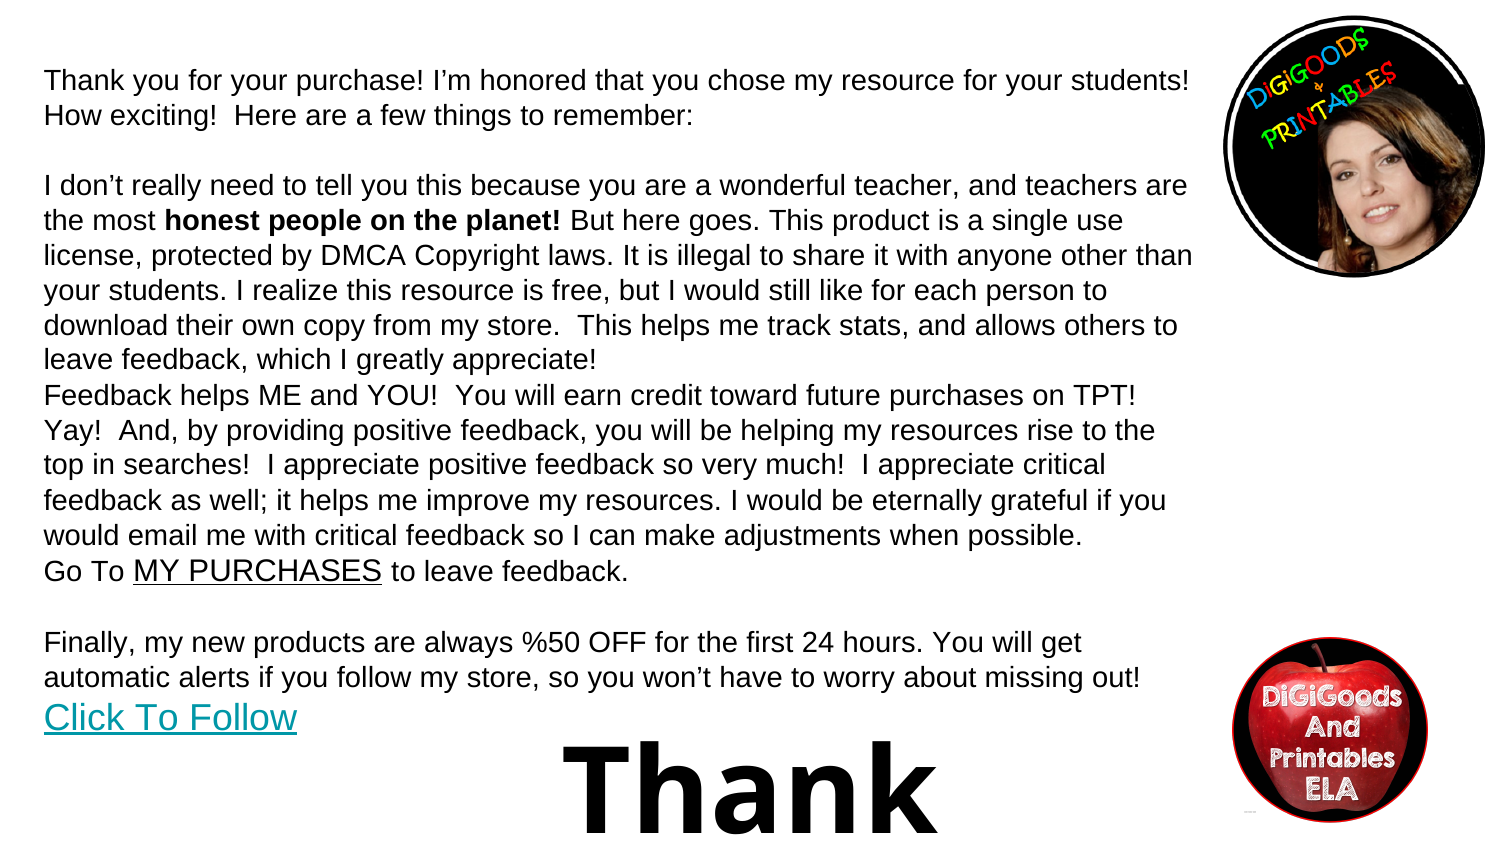

Thank you for your purchase! I’m honored that you chose my resource for your students! How exciting! Here are a few things to remember:
I don’t really need to tell you this because you are a wonderful teacher, and teachers are the most honest people on the planet! But here goes. This product is a single use license, protected by DMCA Copyright laws. It is illegal to share it with anyone other than your students. I realize this resource is free, but I would still like for each person to download their own copy from my store. This helps me track stats, and allows others to leave feedback, which I greatly appreciate!
Feedback helps ME and YOU! You will earn credit toward future purchases on TPT! Yay! And, by providing positive feedback, you will be helping my resources rise to the top in searches! I appreciate positive feedback so very much! I appreciate critical feedback as well; it helps me improve my resources. I would be eternally grateful if you would email me with critical feedback so I can make adjustments when possible.
Go To MY PURCHASES to leave feedback.
Finally, my new products are always %50 OFF for the first 24 hours. You will get automatic alerts if you follow my store, so you won’t have to worry about missing out! Click To Follow
Thank you!